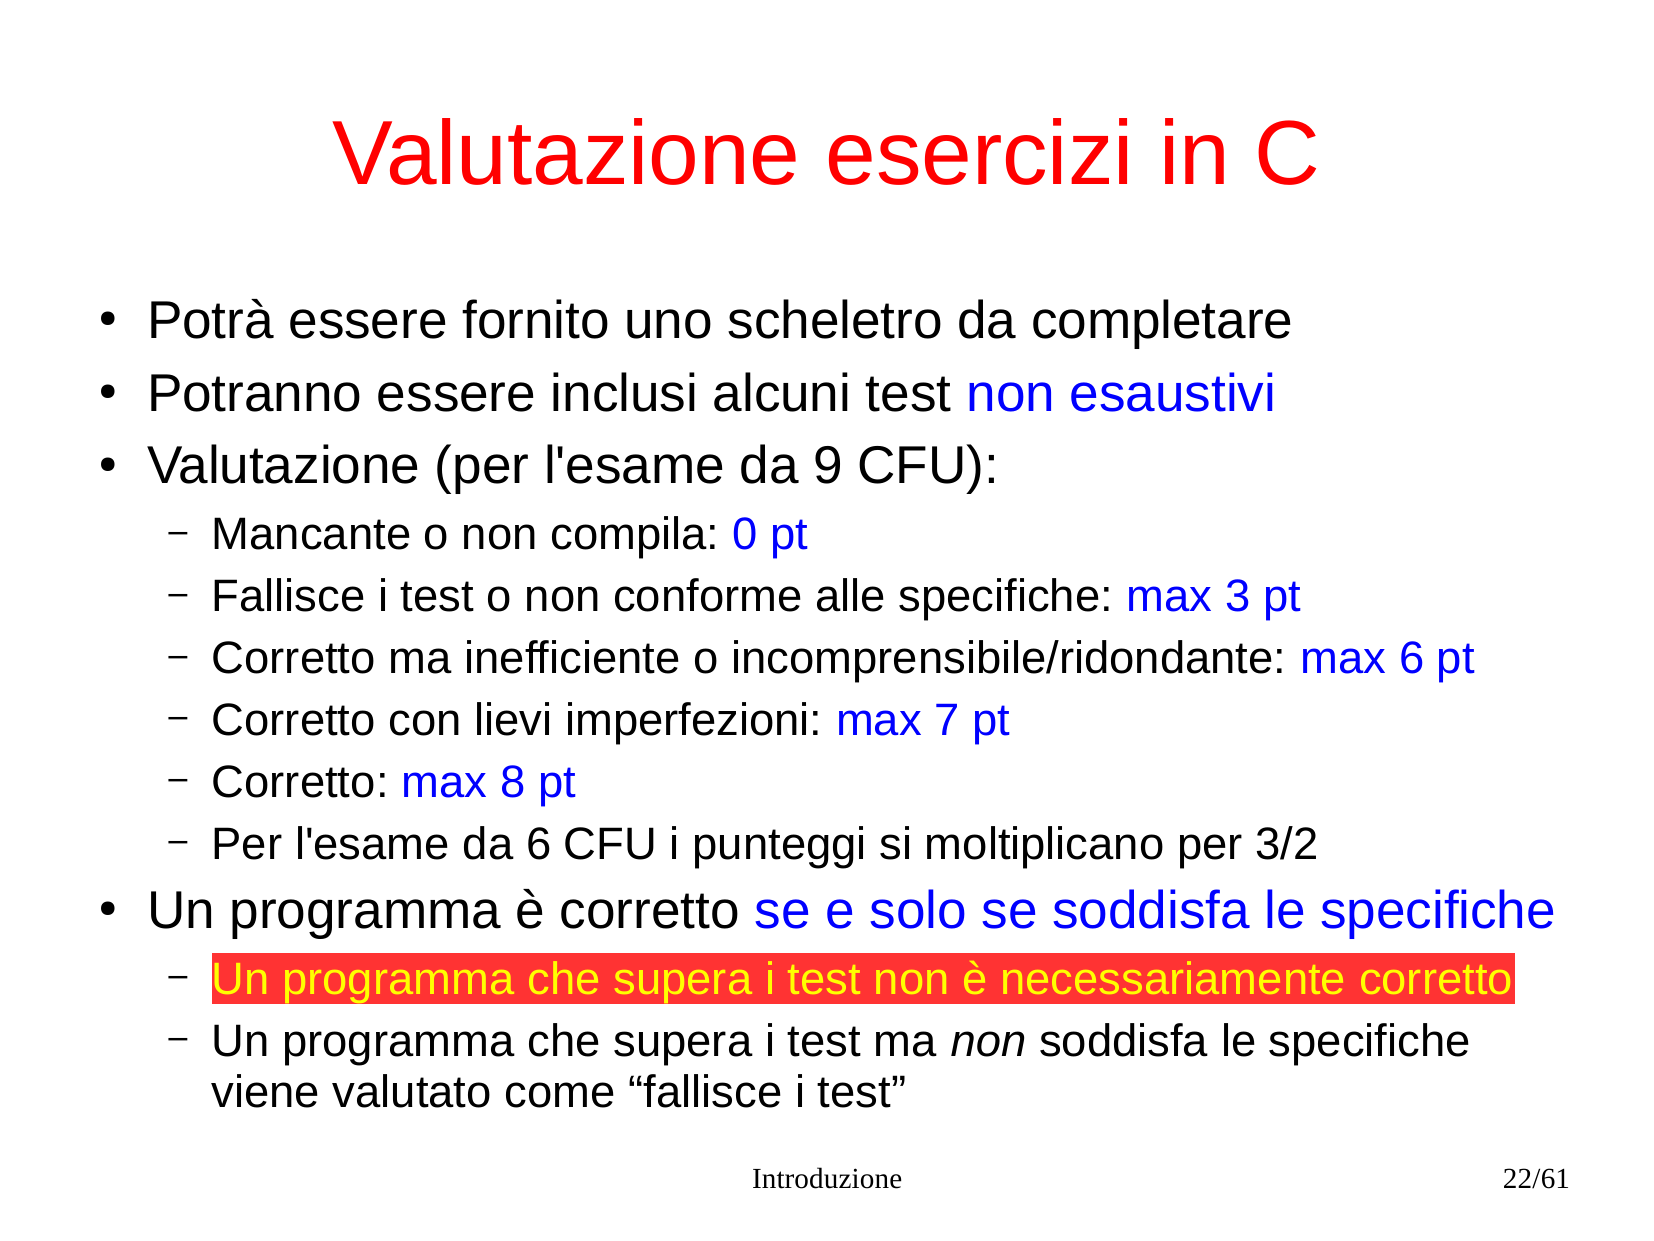

# Valutazione esercizi in C
Potrà essere fornito uno scheletro da completare
Potranno essere inclusi alcuni test non esaustivi
Valutazione (per l'esame da 9 CFU):
Mancante o non compila: 0 pt
Fallisce i test o non conforme alle specifiche: max 3 pt
Corretto ma inefficiente o incomprensibile/ridondante: max 6 pt
Corretto con lievi imperfezioni: max 7 pt
Corretto: max 8 pt
Per l'esame da 6 CFU i punteggi si moltiplicano per 3/2
Un programma è corretto se e solo se soddisfa le specifiche
Un programma che supera i test non è necessariamente corretto
Un programma che supera i test ma non soddisfa le specifiche viene valutato come “fallisce i test”
Introduzione
22